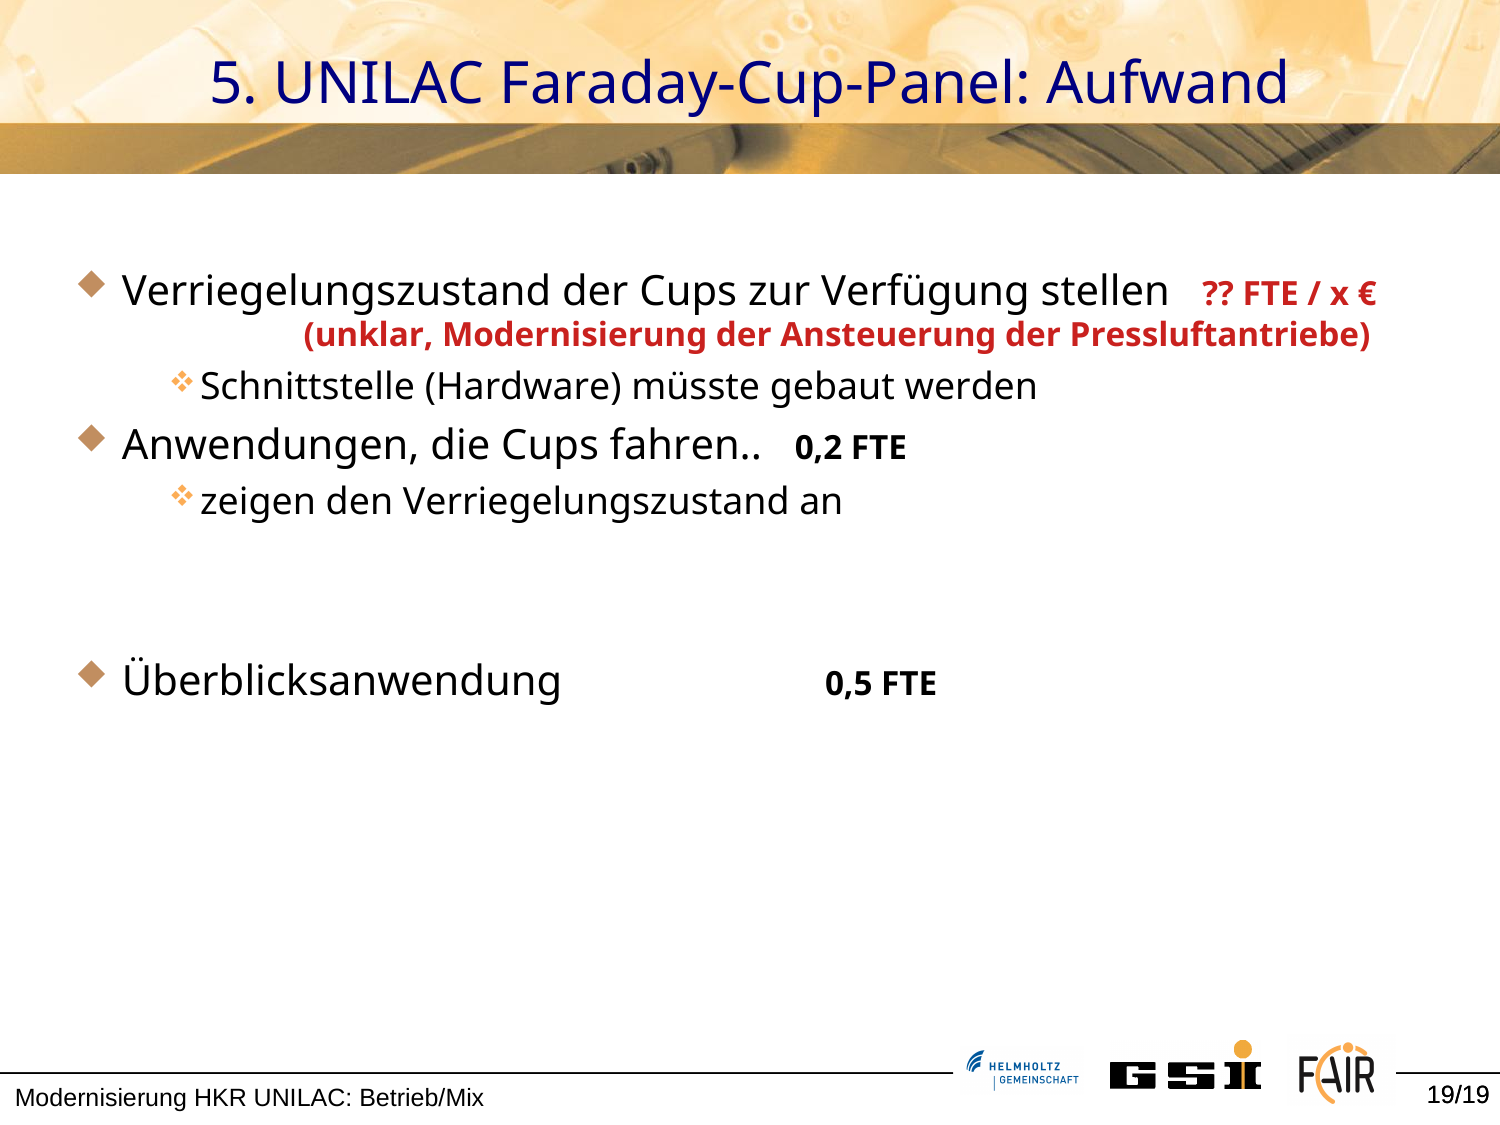

# 5. UNILAC Faraday-Cup-Panel: Aufwand
Verriegelungszustand der Cups zur Verfügung stellen ?? FTE / x €
	 (unklar, Modernisierung der Ansteuerung der Pressluftantriebe)
Schnittstelle (Hardware) müsste gebaut werden
Anwendungen, die Cups fahren.. 0,2 FTE
zeigen den Verriegelungszustand an
Überblicksanwendung		0,5 FTE
19